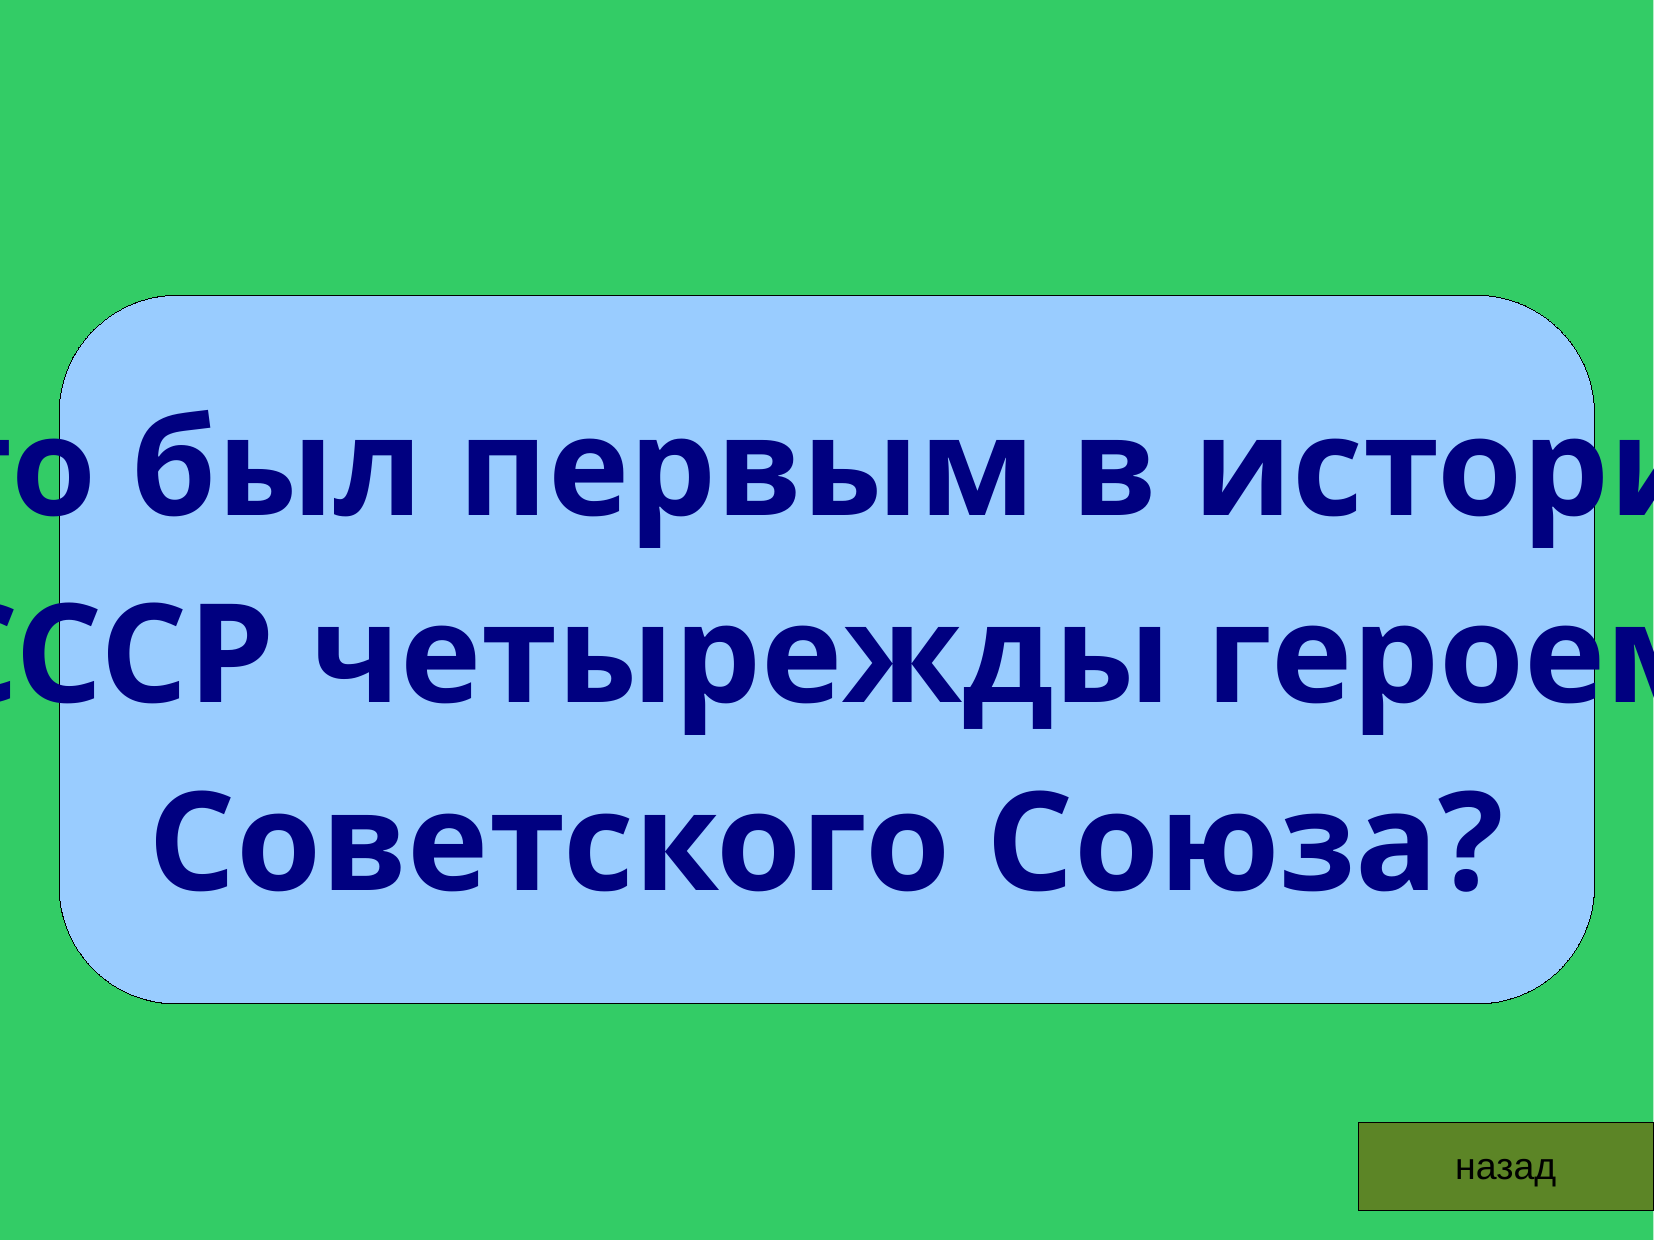

Кто был первым в истории
 СССР четырежды героем
Советского Союза?
назад